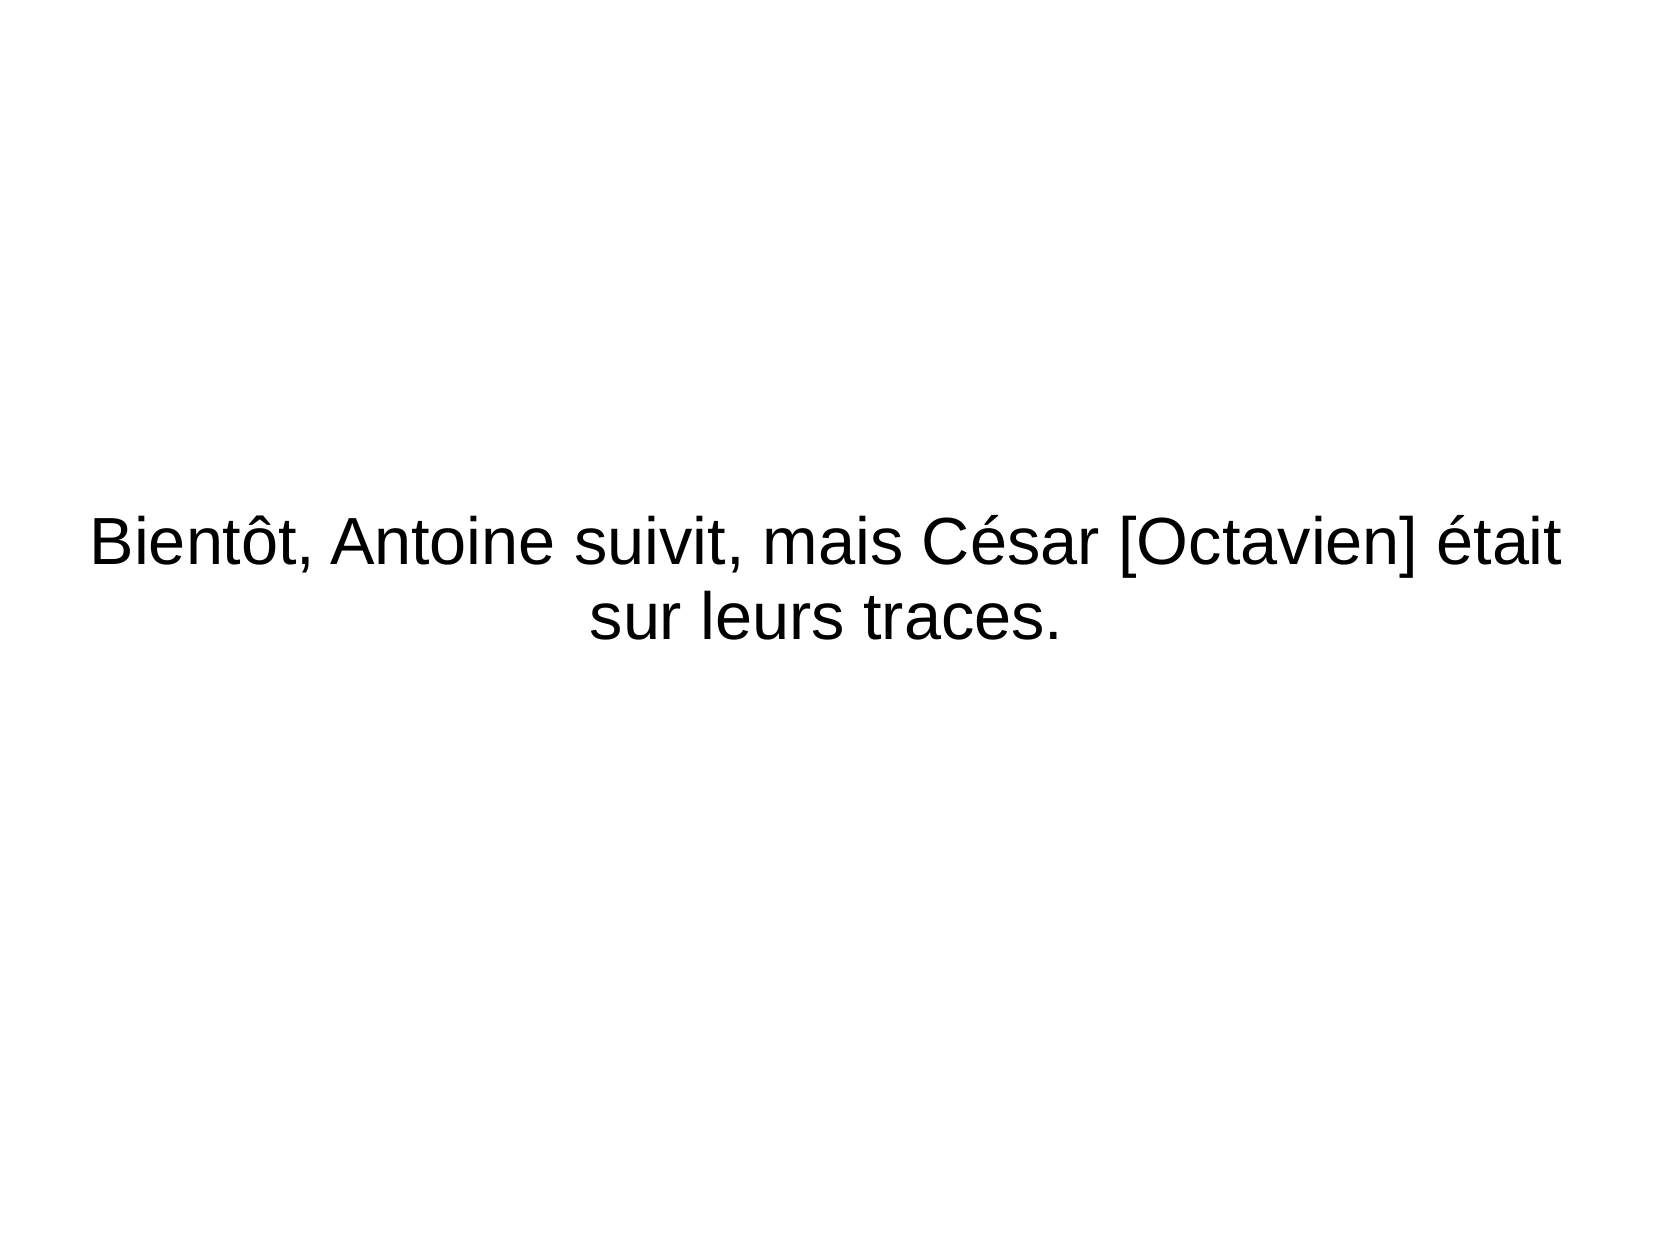

# Bientôt, Antoine suivit, mais César [Octavien] était sur leurs traces.